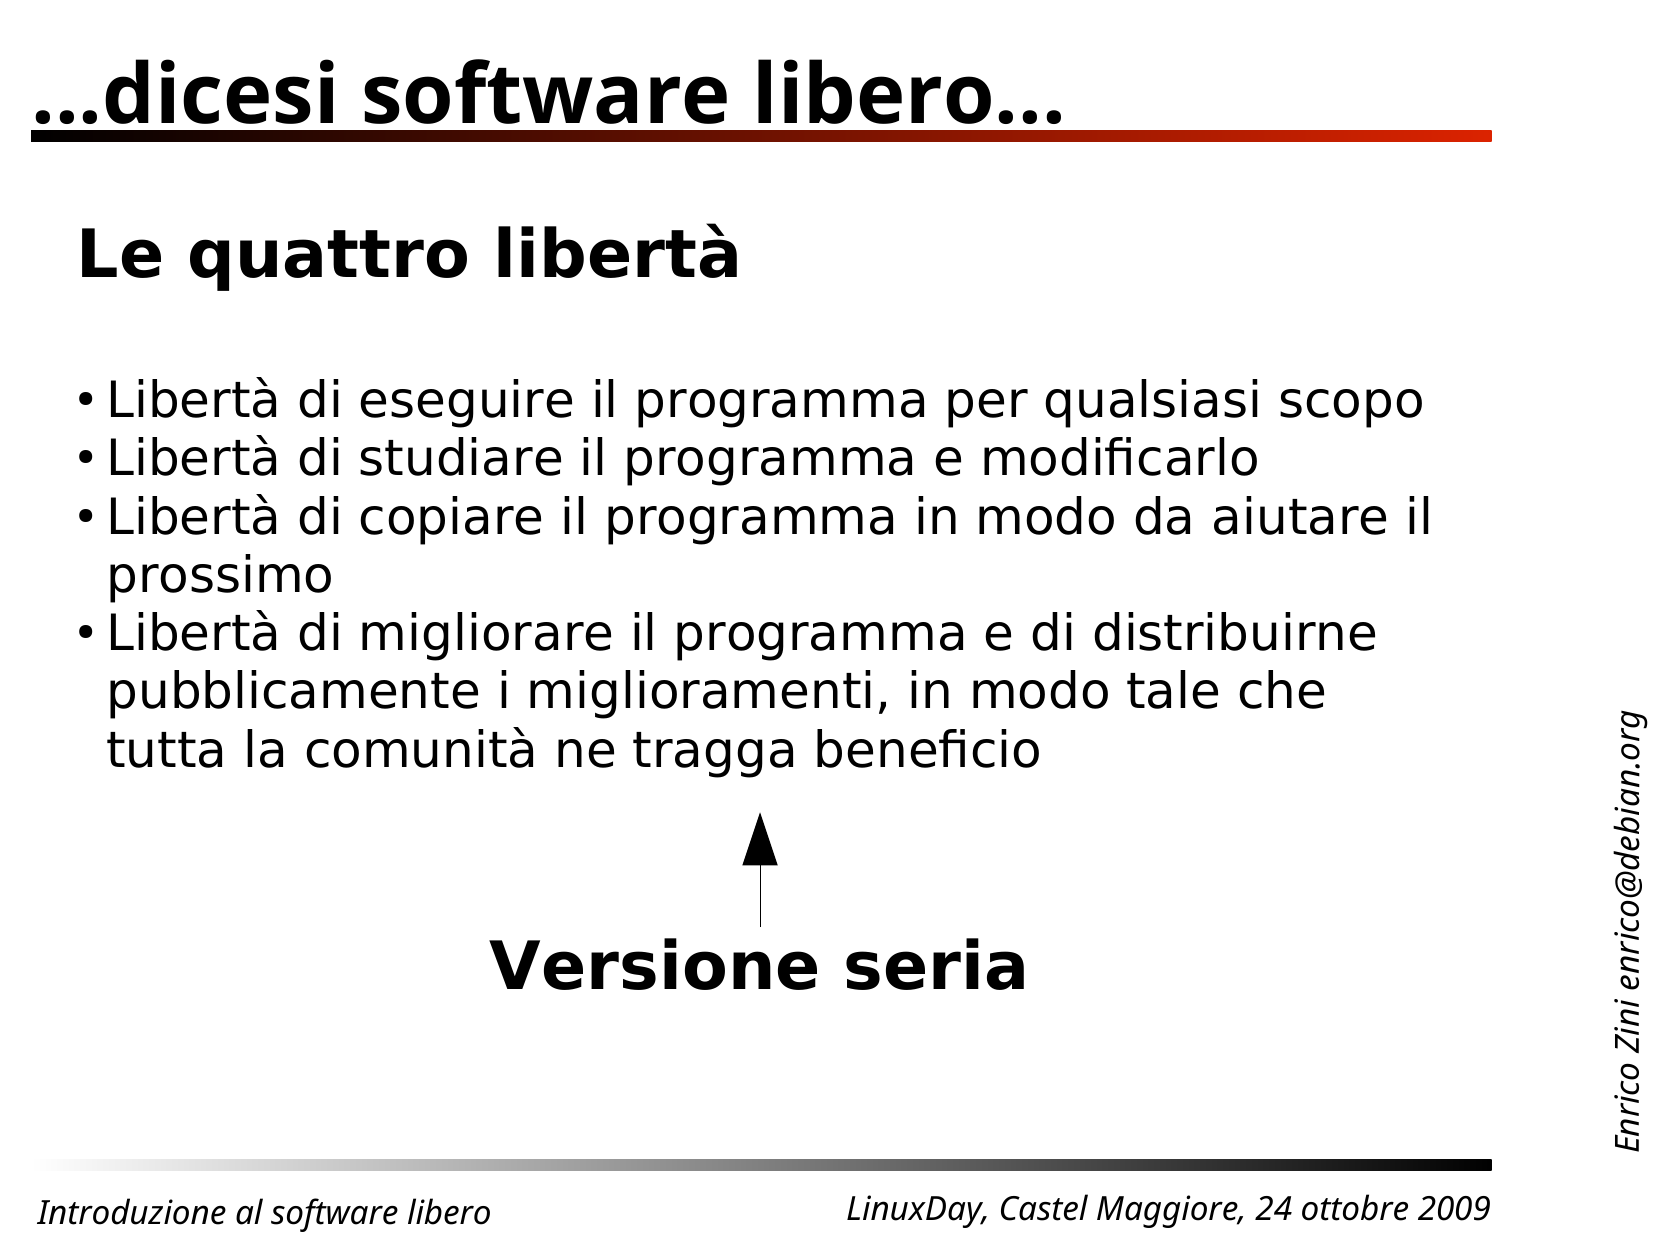

...dicesi software libero...
Le quattro libertà
Libertà di eseguire il programma per qualsiasi scopo
Libertà di studiare il programma e modificarlo
Libertà di copiare il programma in modo da aiutare il prossimo
Libertà di migliorare il programma e di distribuirne pubblicamente i miglioramenti, in modo tale che tutta la comunità ne tragga beneficio
Versione seria